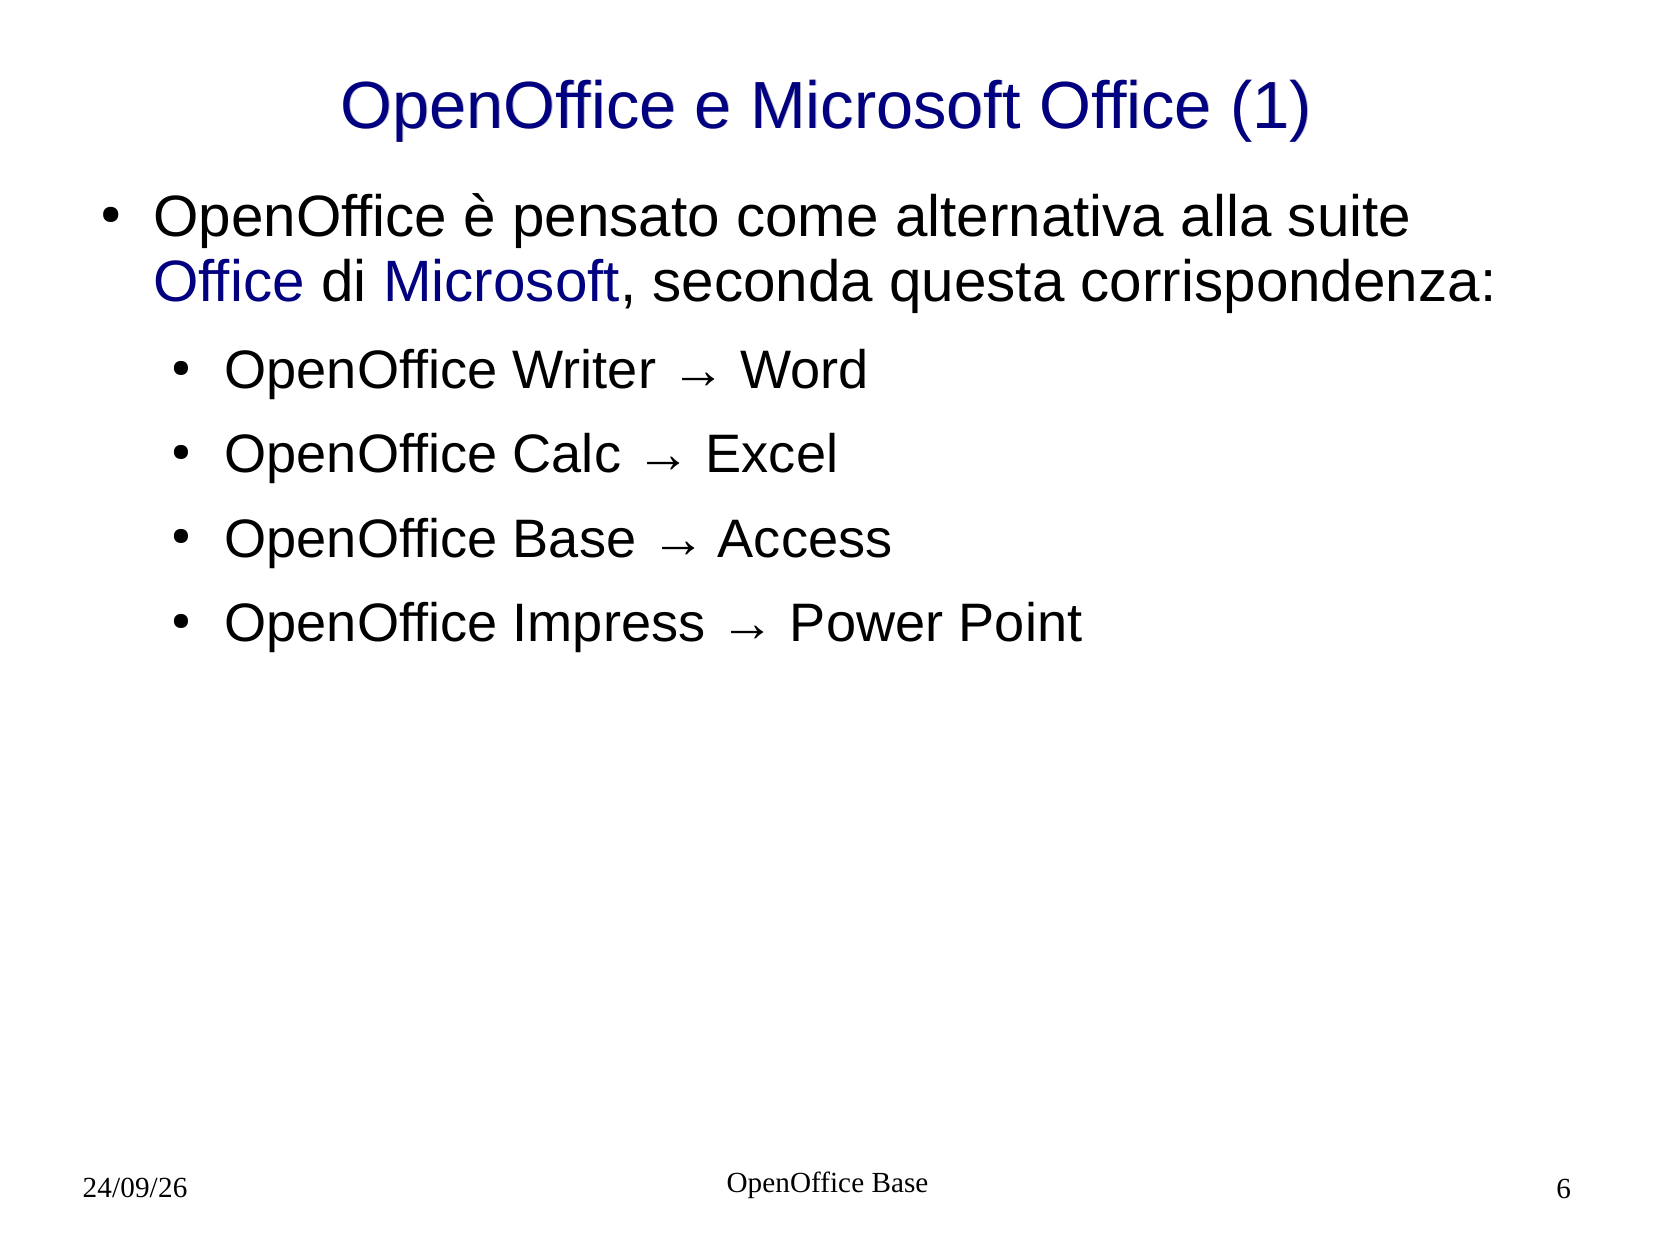

# OpenOffice e Microsoft Office (1)
OpenOffice è pensato come alternativa alla suite Office di Microsoft, seconda questa corrispondenza:
OpenOffice Writer → Word
OpenOffice Calc → Excel
OpenOffice Base → Access
OpenOffice Impress → Power Point